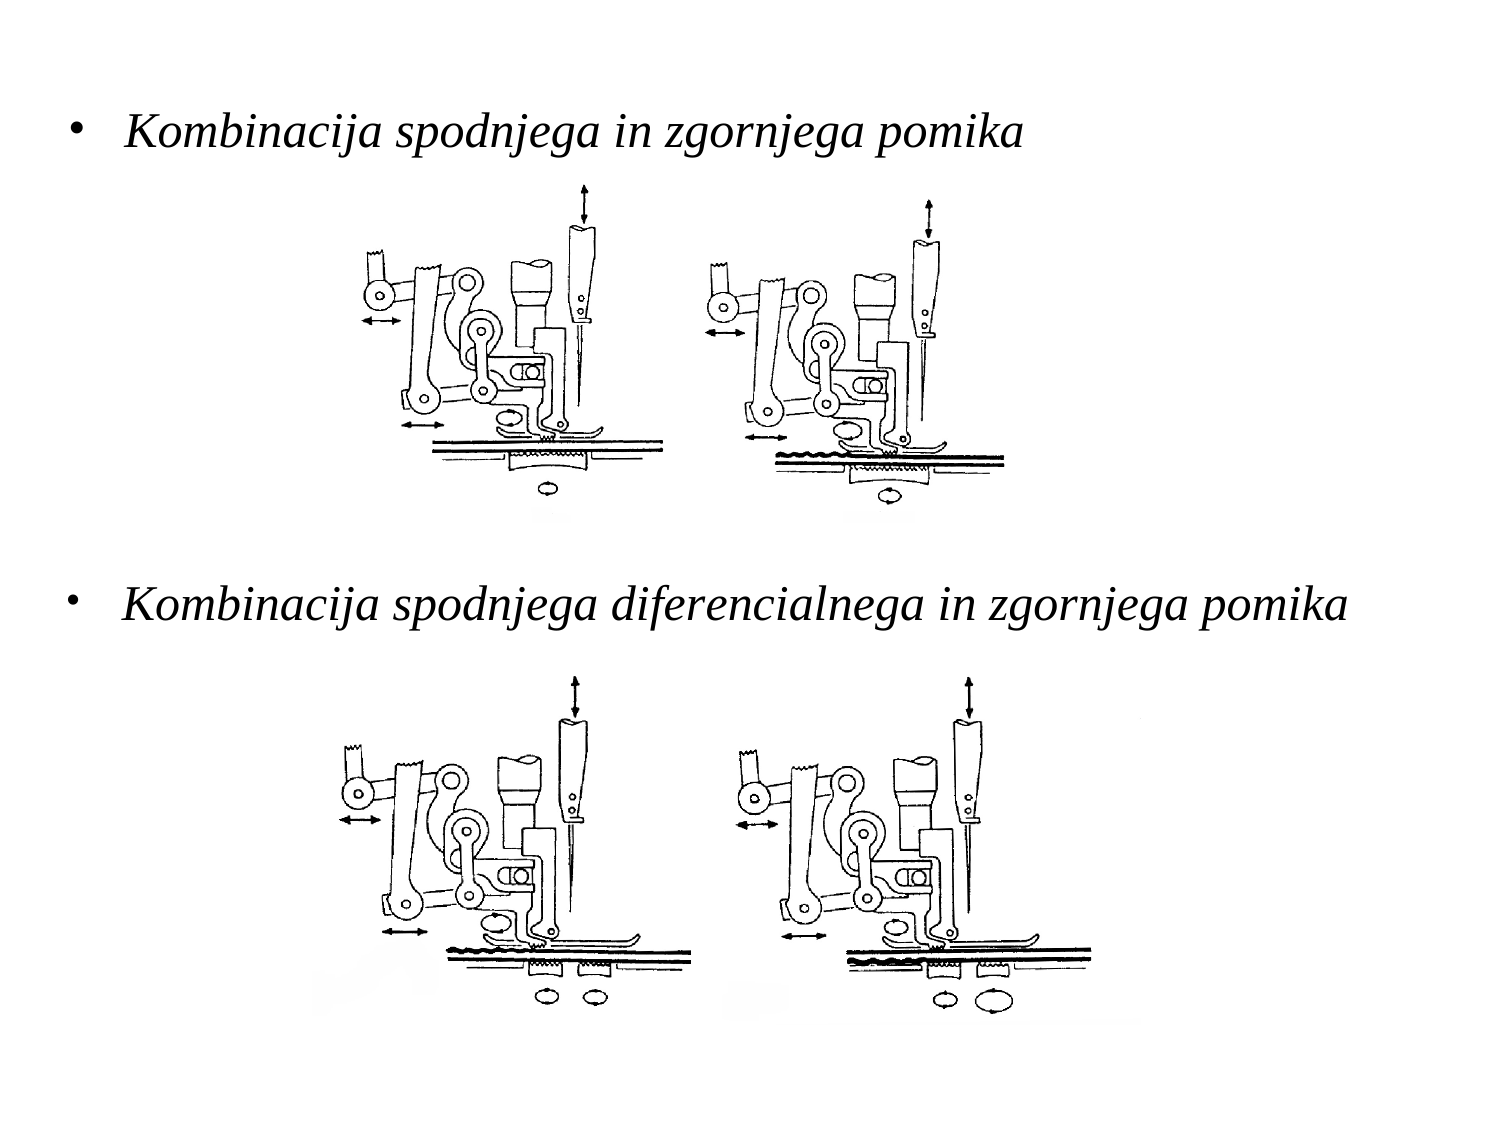

# Kombinacija spodnjega in zgornjega pomika
 Kombinacija spodnjega diferencialnega in zgornjega pomika